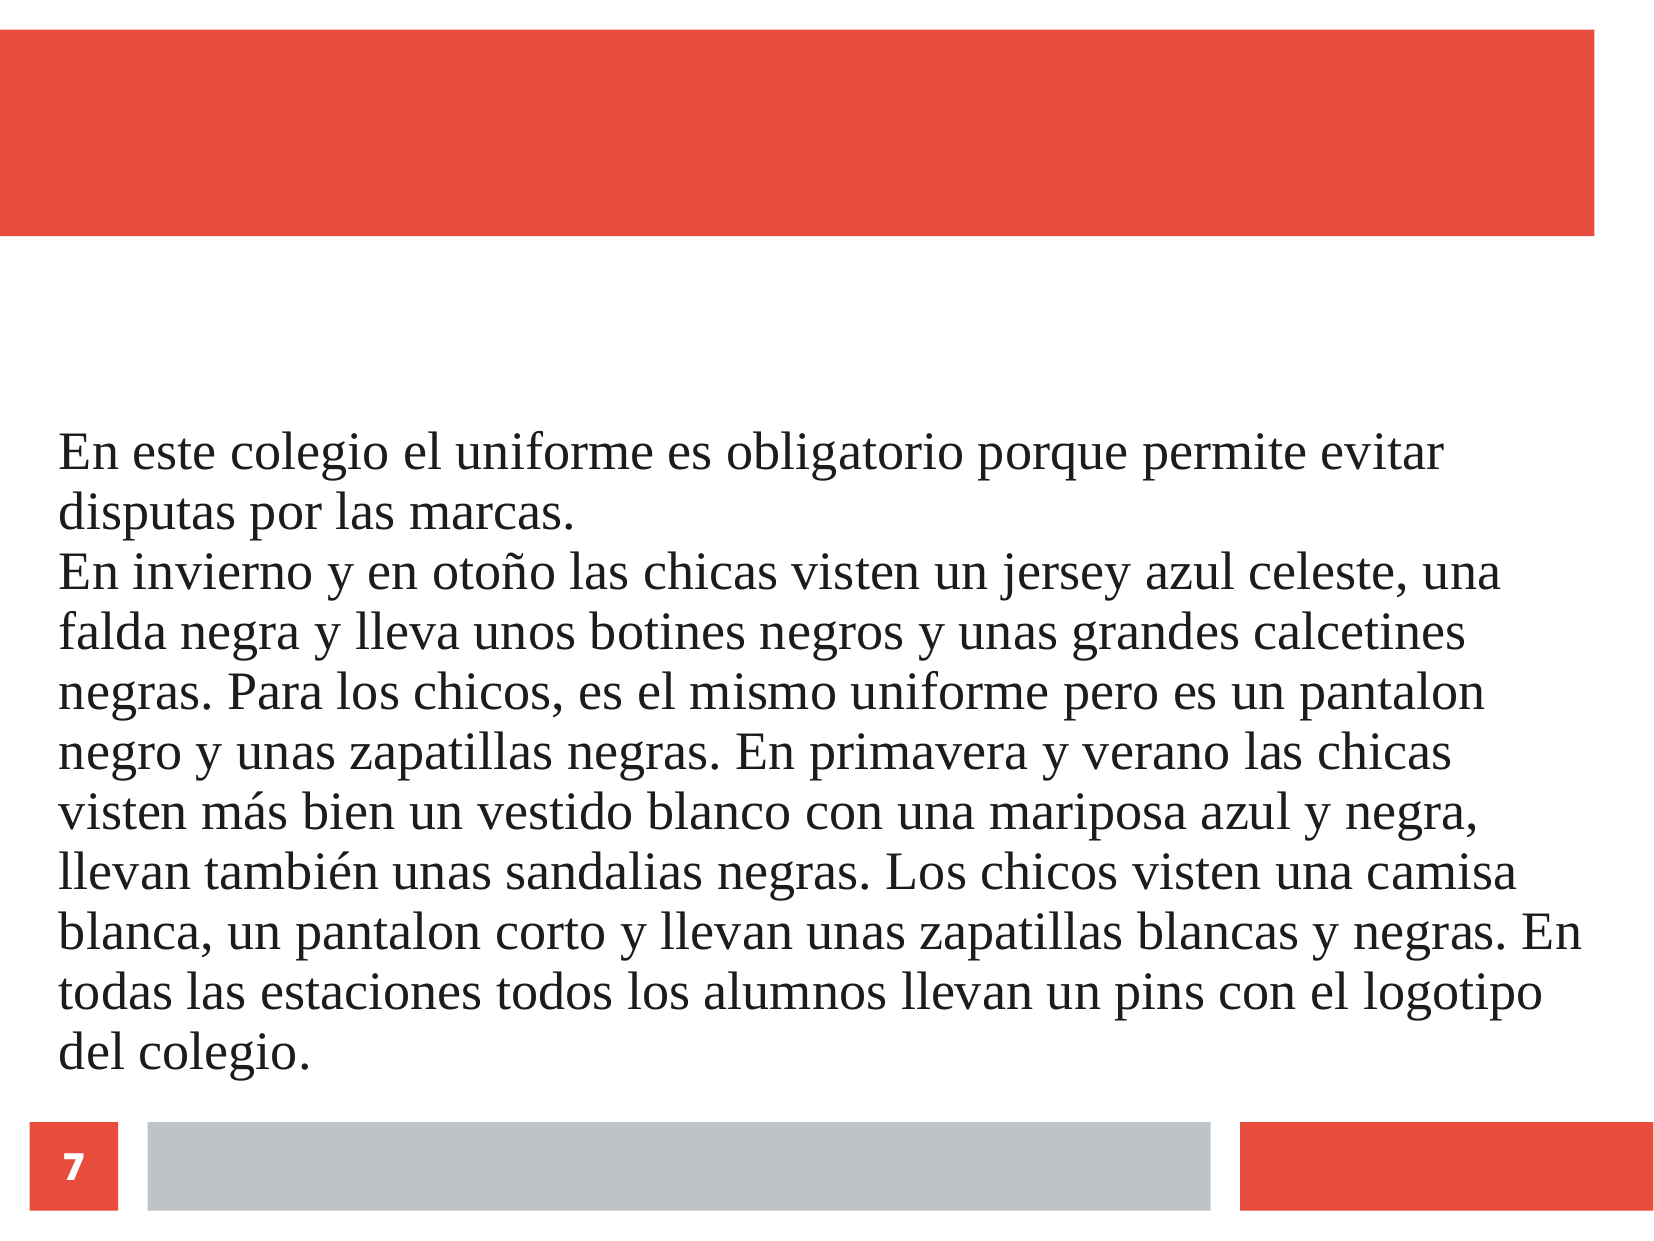

# En este colegio el uniforme es obligatorio porque permite evitar disputas por las marcas.
En invierno y en otoño las chicas visten un jersey azul celeste, una falda negra y lleva unos botines negros y unas grandes calcetines negras. Para los chicos, es el mismo uniforme pero es un pantalon negro y unas zapatillas negras. En primavera y verano las chicas visten más bien un vestido blanco con una mariposa azul y negra, llevan también unas sandalias negras. Los chicos visten una camisa blanca, un pantalon corto y llevan unas zapatillas blancas y negras. En todas las estaciones todos los alumnos llevan un pins con el logotipo del colegio.
7